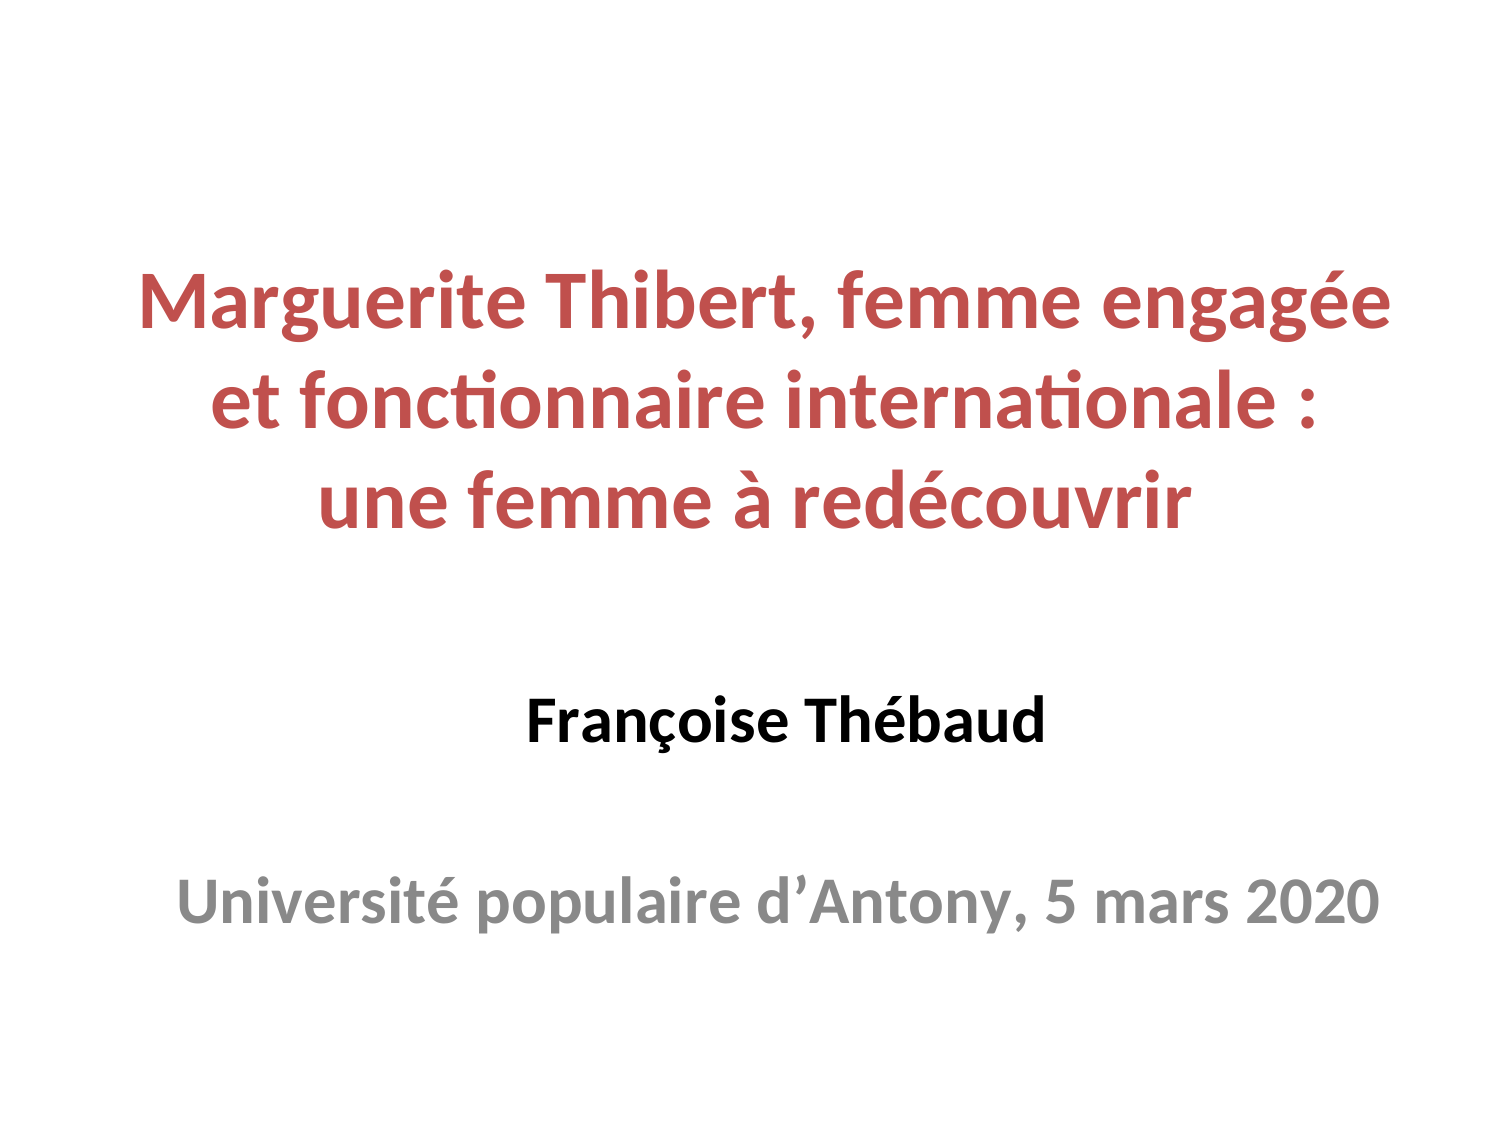

# Marguerite Thibert, femme engagée et fonctionnaire internationale : une femme à redécouvrir
 Françoise Thébaud
Université populaire d’Antony, 5 mars 2020